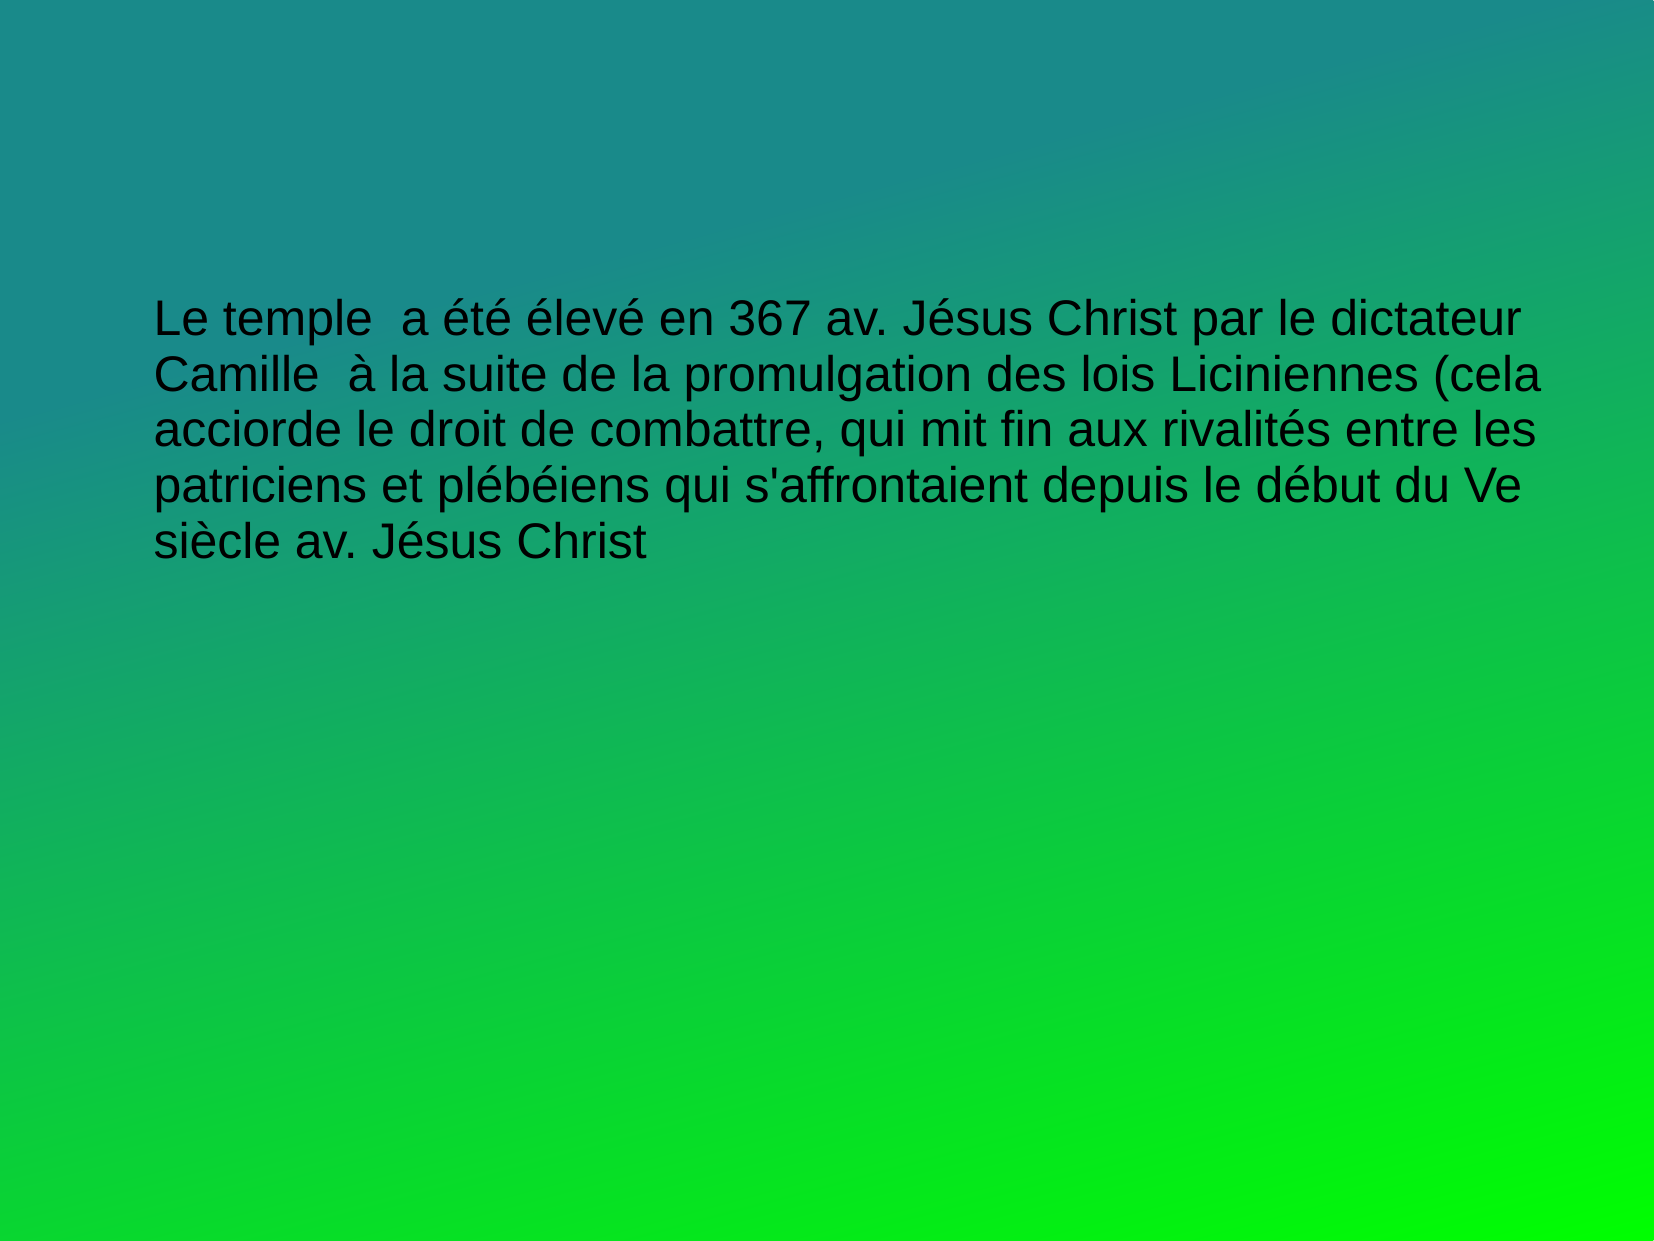

# Le temple a été élevé en 367 av. Jésus Christ par le dictateur Camille à la suite de la promulgation des lois Liciniennes (cela acciorde le droit de combattre, qui mit fin aux rivalités entre les patriciens et plébéiens qui s'affrontaient depuis le début du Ve siècle av. Jésus Christ